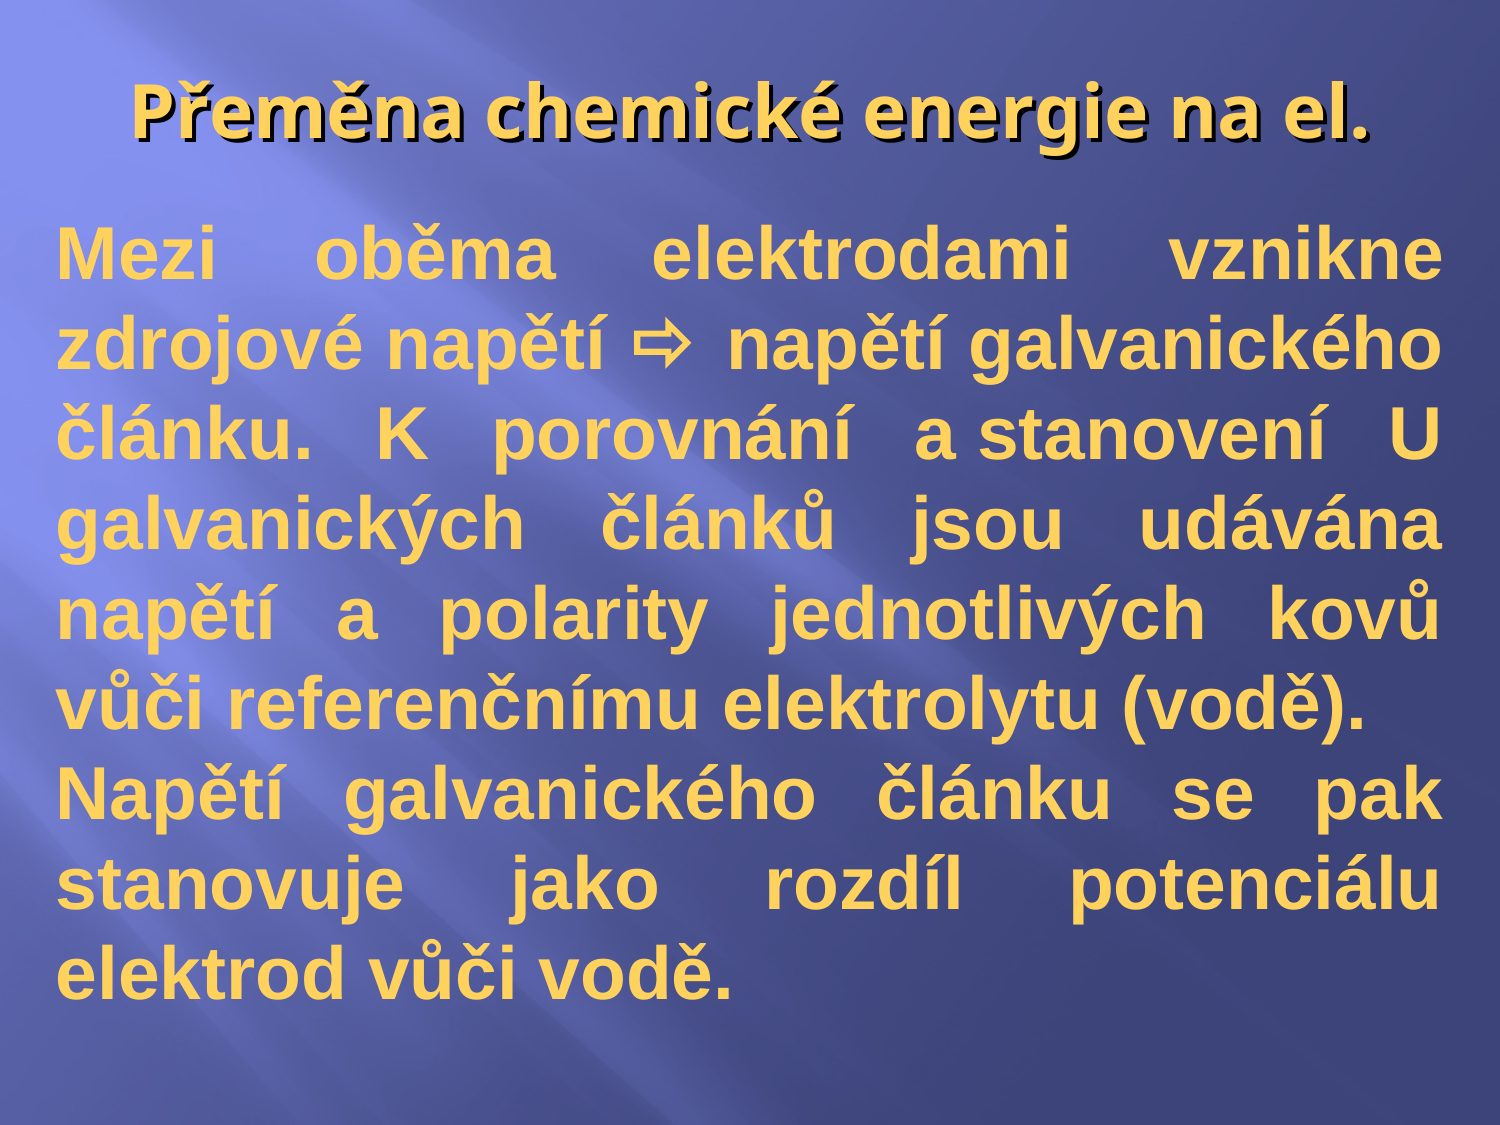

# Přeměna chemické energie na el.
Mezi oběma elektrodami vznikne zdrojové napětí  napětí galvanického článku. K porovnání a stanovení U galvanických článků jsou udávána napětí a polarity jednotlivých kovů vůči referenčnímu elektrolytu (vodě).
Napětí galvanického článku se pak stanovuje jako rozdíl potenciálu elektrod vůči vodě.